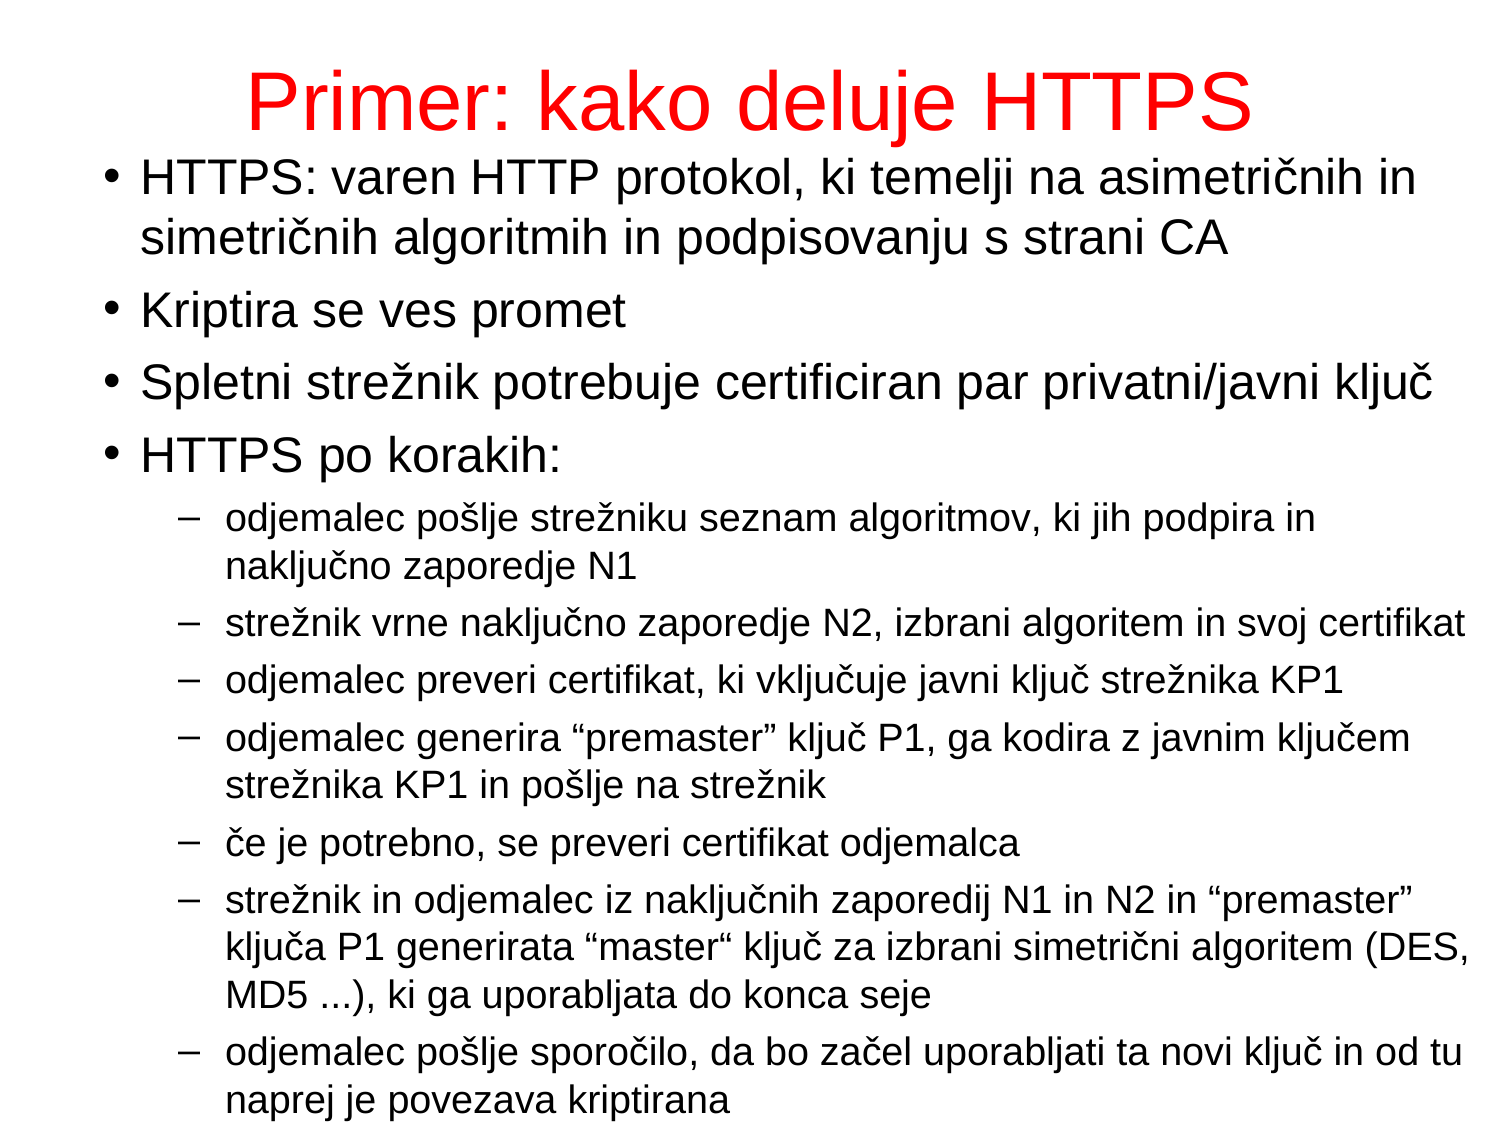

# Primer: kako deluje HTTPS
HTTPS: varen HTTP protokol, ki temelji na asimetričnih in simetričnih algoritmih in podpisovanju s strani CA
Kriptira se ves promet
Spletni strežnik potrebuje certificiran par privatni/javni ključ
HTTPS po korakih:
odjemalec pošlje strežniku seznam algoritmov, ki jih podpira in naključno zaporedje N1
strežnik vrne naključno zaporedje N2, izbrani algoritem in svoj certifikat
odjemalec preveri certifikat, ki vključuje javni ključ strežnika KP1
odjemalec generira “premaster” ključ P1, ga kodira z javnim ključem strežnika KP1 in pošlje na strežnik
če je potrebno, se preveri certifikat odjemalca
strežnik in odjemalec iz naključnih zaporedij N1 in N2 in “premaster” ključa P1 generirata “master“ ključ za izbrani simetrični algoritem (DES, MD5 ...), ki ga uporabljata do konca seje
odjemalec pošlje sporočilo, da bo začel uporabljati ta novi ključ in od tu naprej je povezava kriptirana